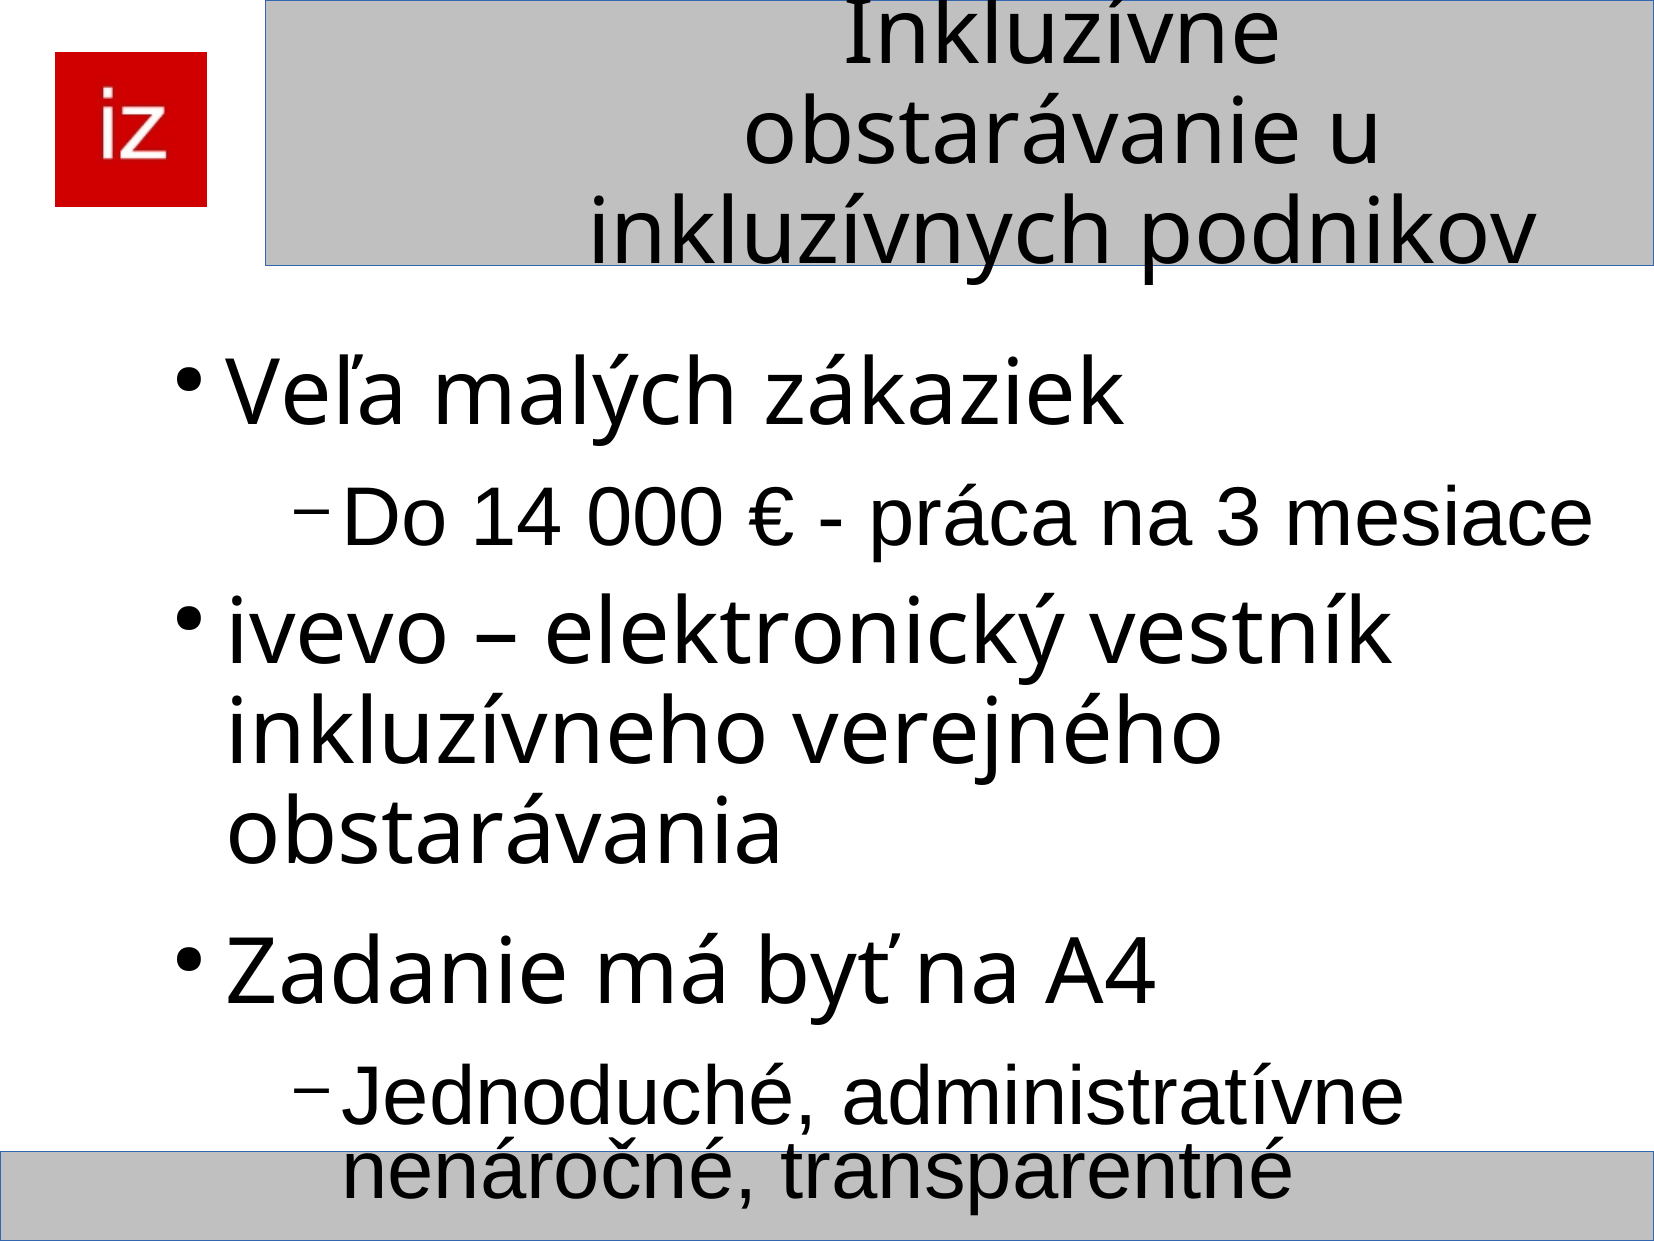

# Inkluzívne obstarávanie u inkluzívnych podnikov
Veľa malých zákaziek
Do 14 000 € - práca na 3 mesiace
ivevo – elektronický vestník inkluzívneho verejného obstarávania
Zadanie má byť na A4
Jednoduché, administratívne nenáročné, transparentné